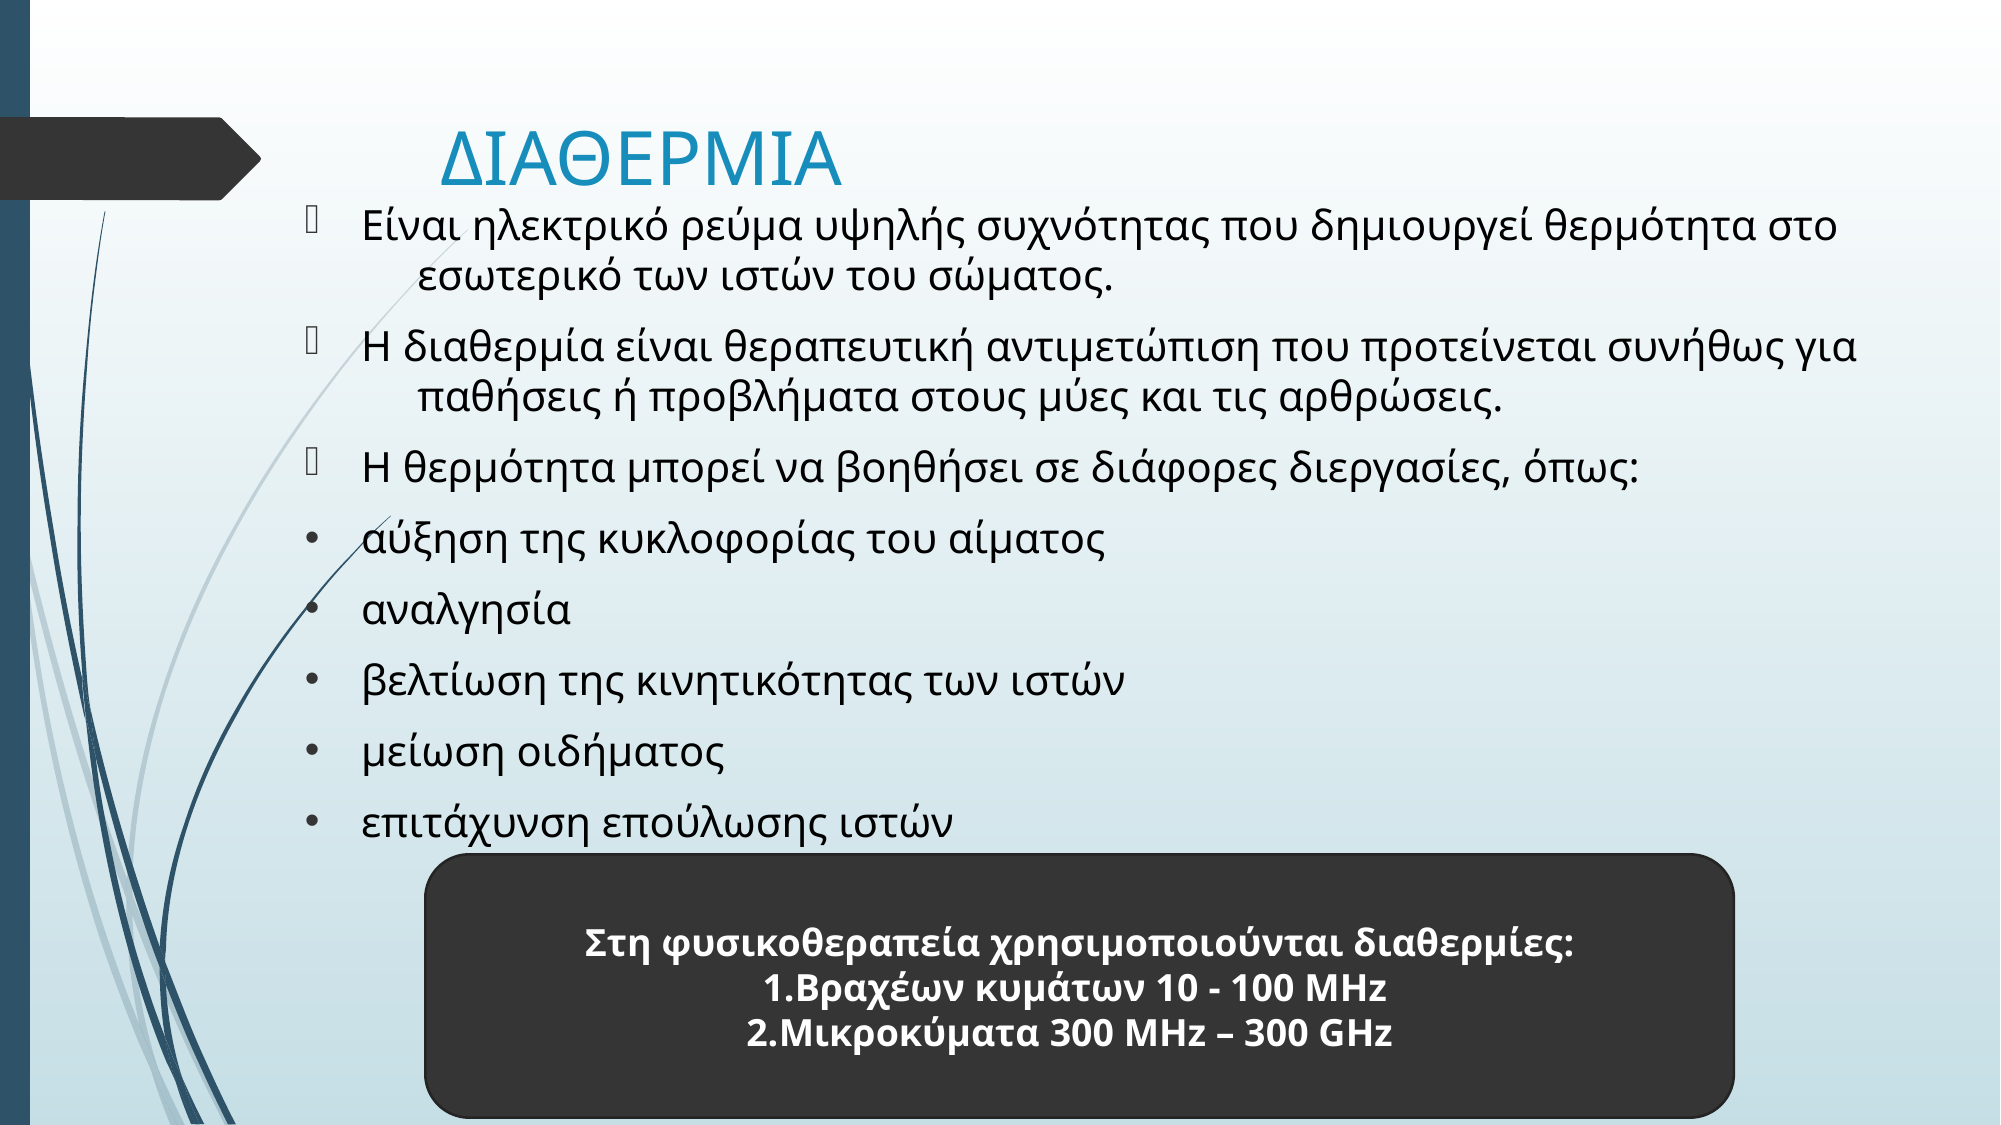

# ΔΙΑΘΕΡΜΙΑ
Είναι ηλεκτρικό ρεύμα υψηλής συχνότητας που δημιουργεί θερμότητα στο εσωτερικό των ιστών του σώματος.
Η διαθερμία είναι θεραπευτική αντιμετώπιση που προτείνεται συνήθως για παθήσεις ή προβλήματα στους μύες και τις αρθρώσεις.
Η θερμότητα μπορεί να βοηθήσει σε διάφορες διεργασίες, όπως:
αύξηση της κυκλοφορίας του αίματος
αναλγησία
βελτίωση της κινητικότητας των ιστών
μείωση οιδήματος
επιτάχυνση επούλωσης ιστών
Στη φυσικοθεραπεία χρησιμοποιούνται διαθερμίες:
Βραχέων κυμάτων 10 - 100 ΜHz
Μικροκύματα 300 MHz – 300 GHz